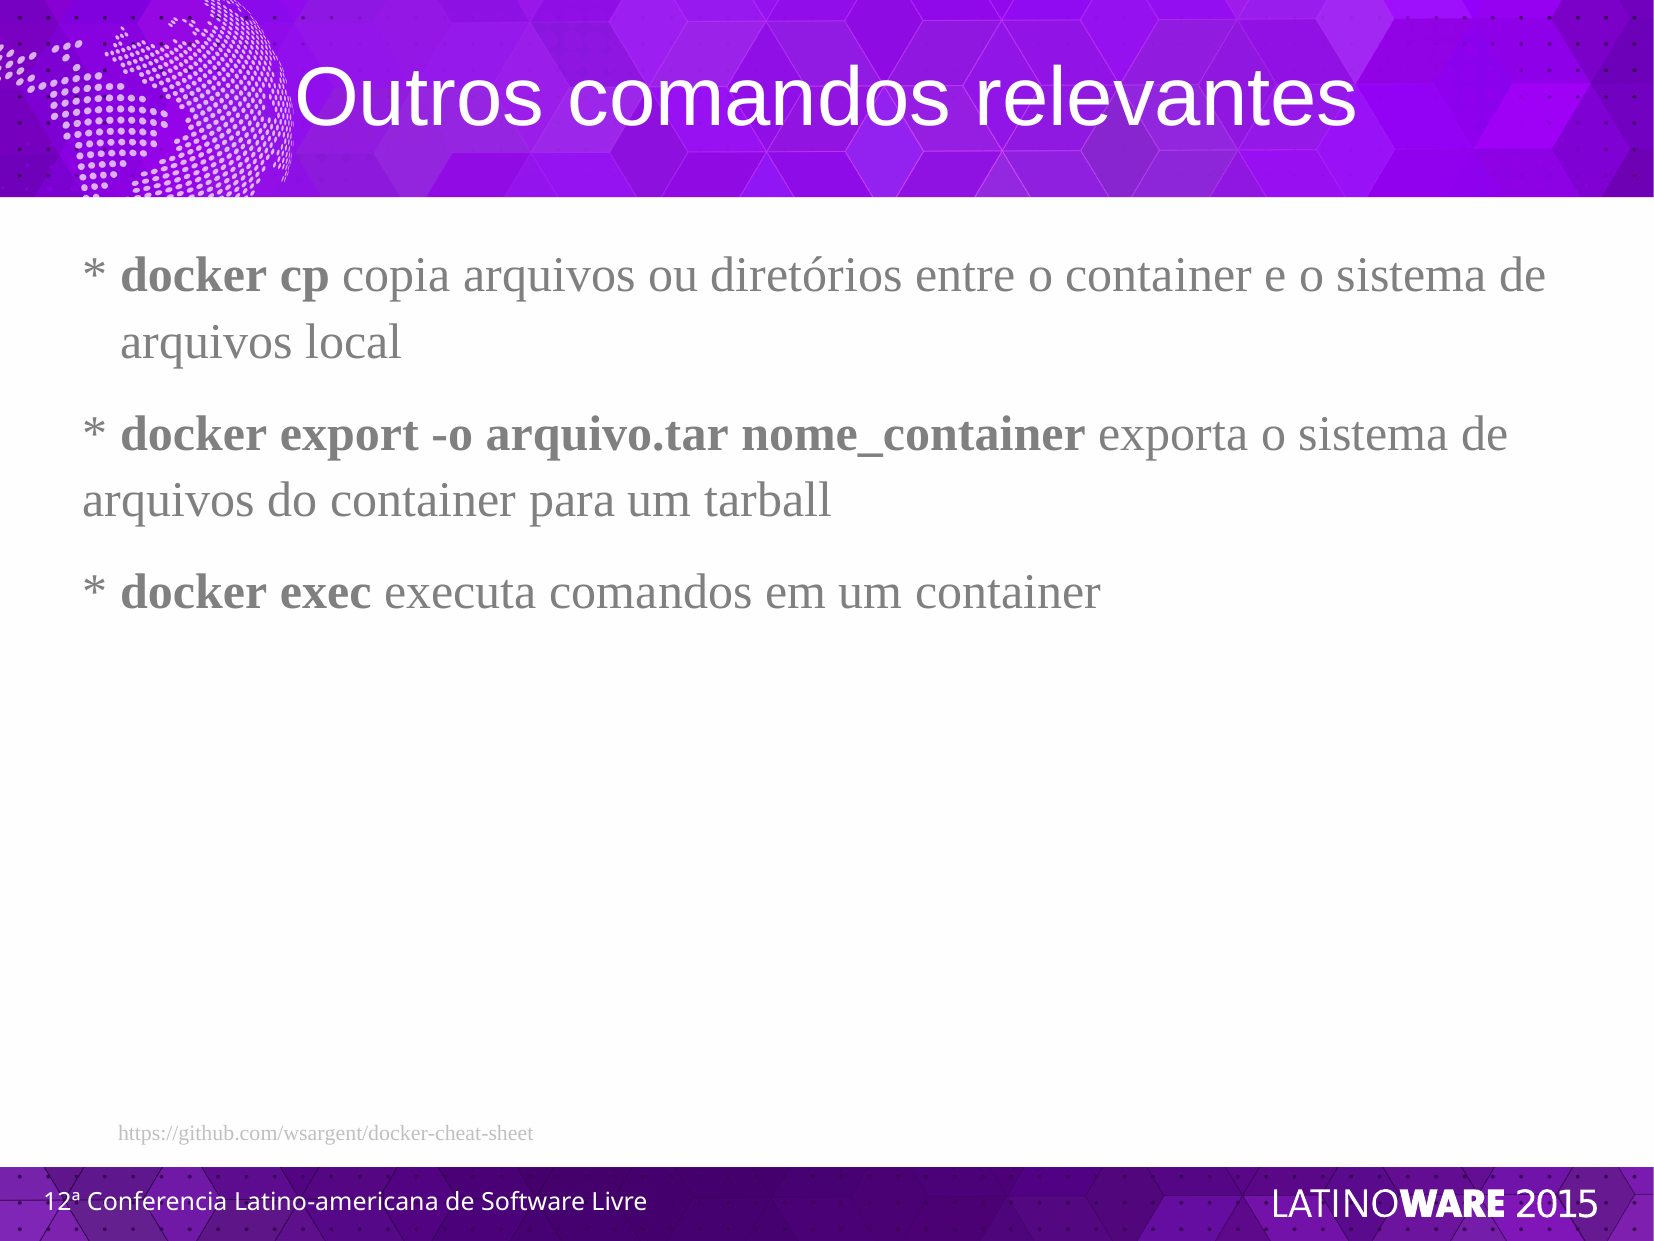

Outros comandos relevantes
* docker cp copia arquivos ou diretórios entre o container e o sistema de arquivos local
* docker export -o arquivo.tar nome_container exporta o sistema de arquivos do container para um tarball
* docker exec executa comandos em um container
https://github.com/wsargent/docker-cheat-sheet
12ª Conferencia Latino-americana de Software Livre